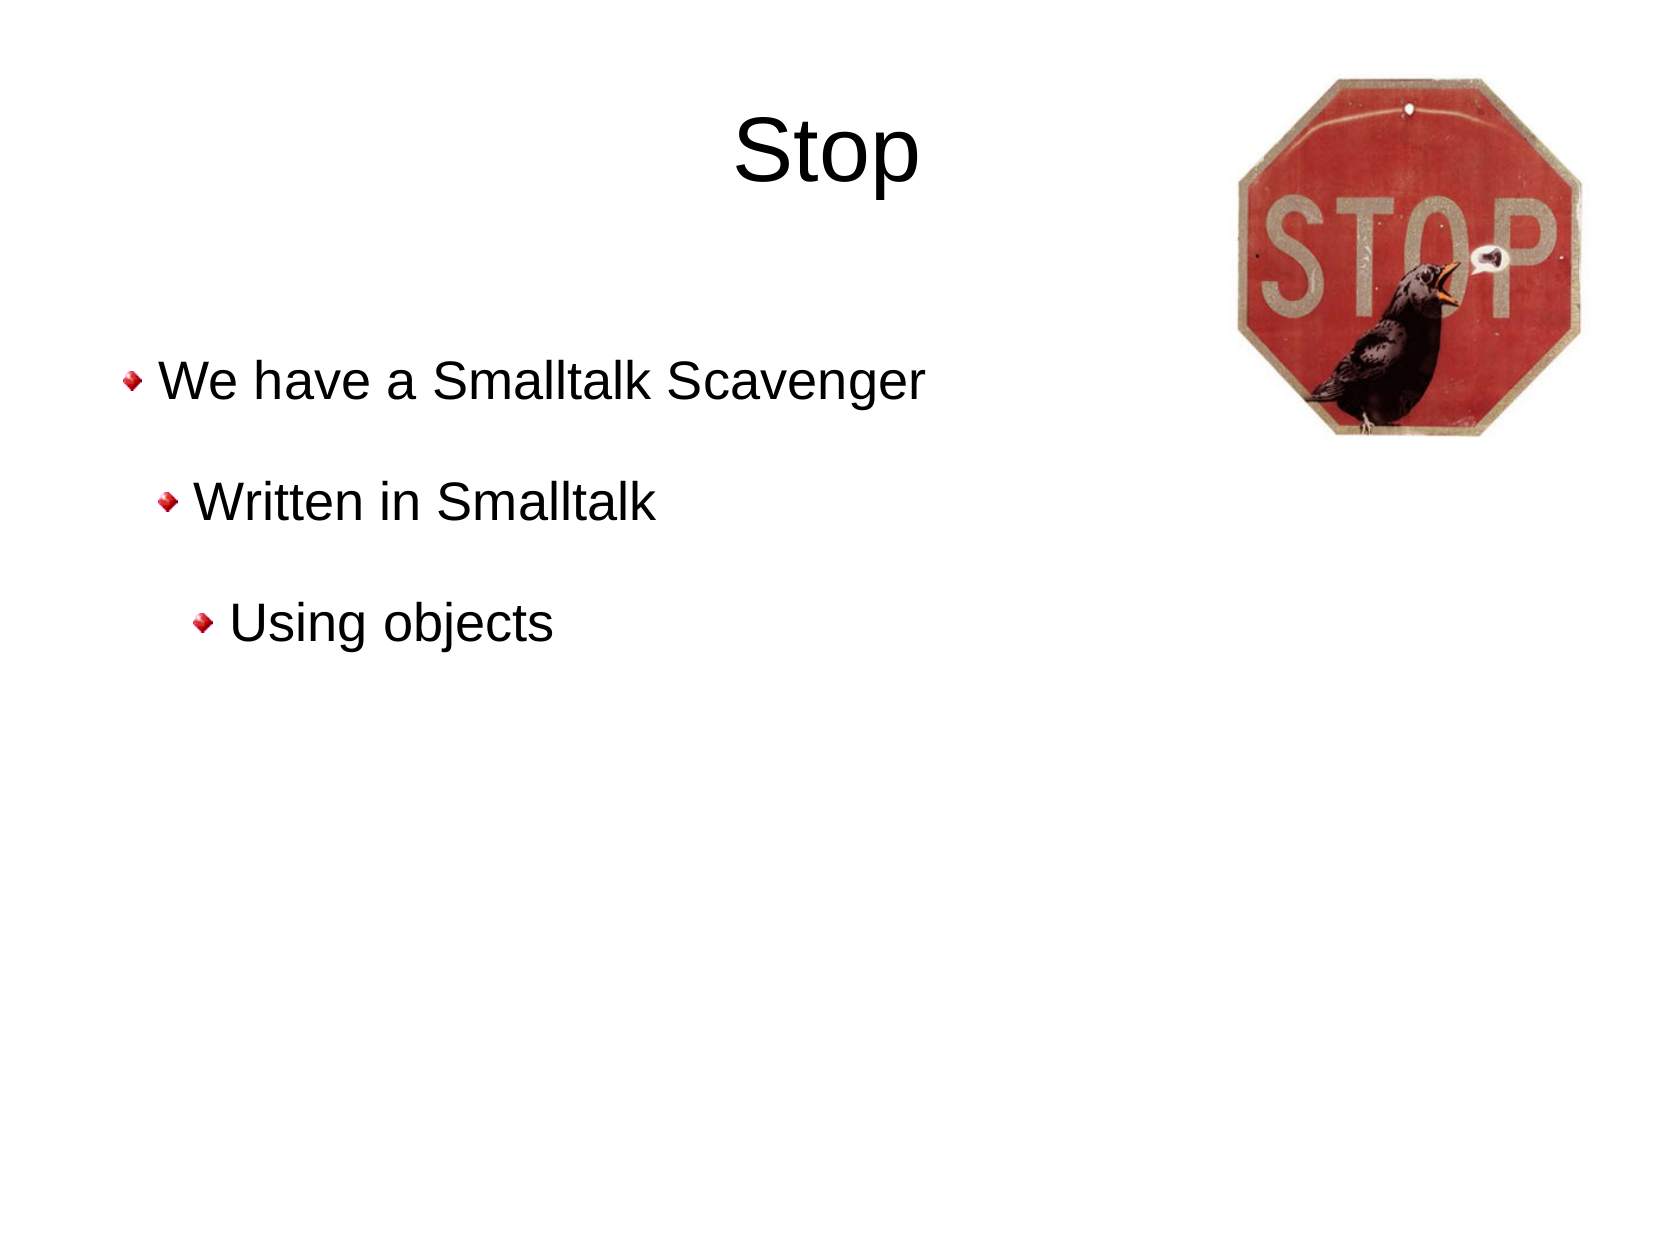

Stop
We have a Smalltalk Scavenger
Written in Smalltalk
Using objects